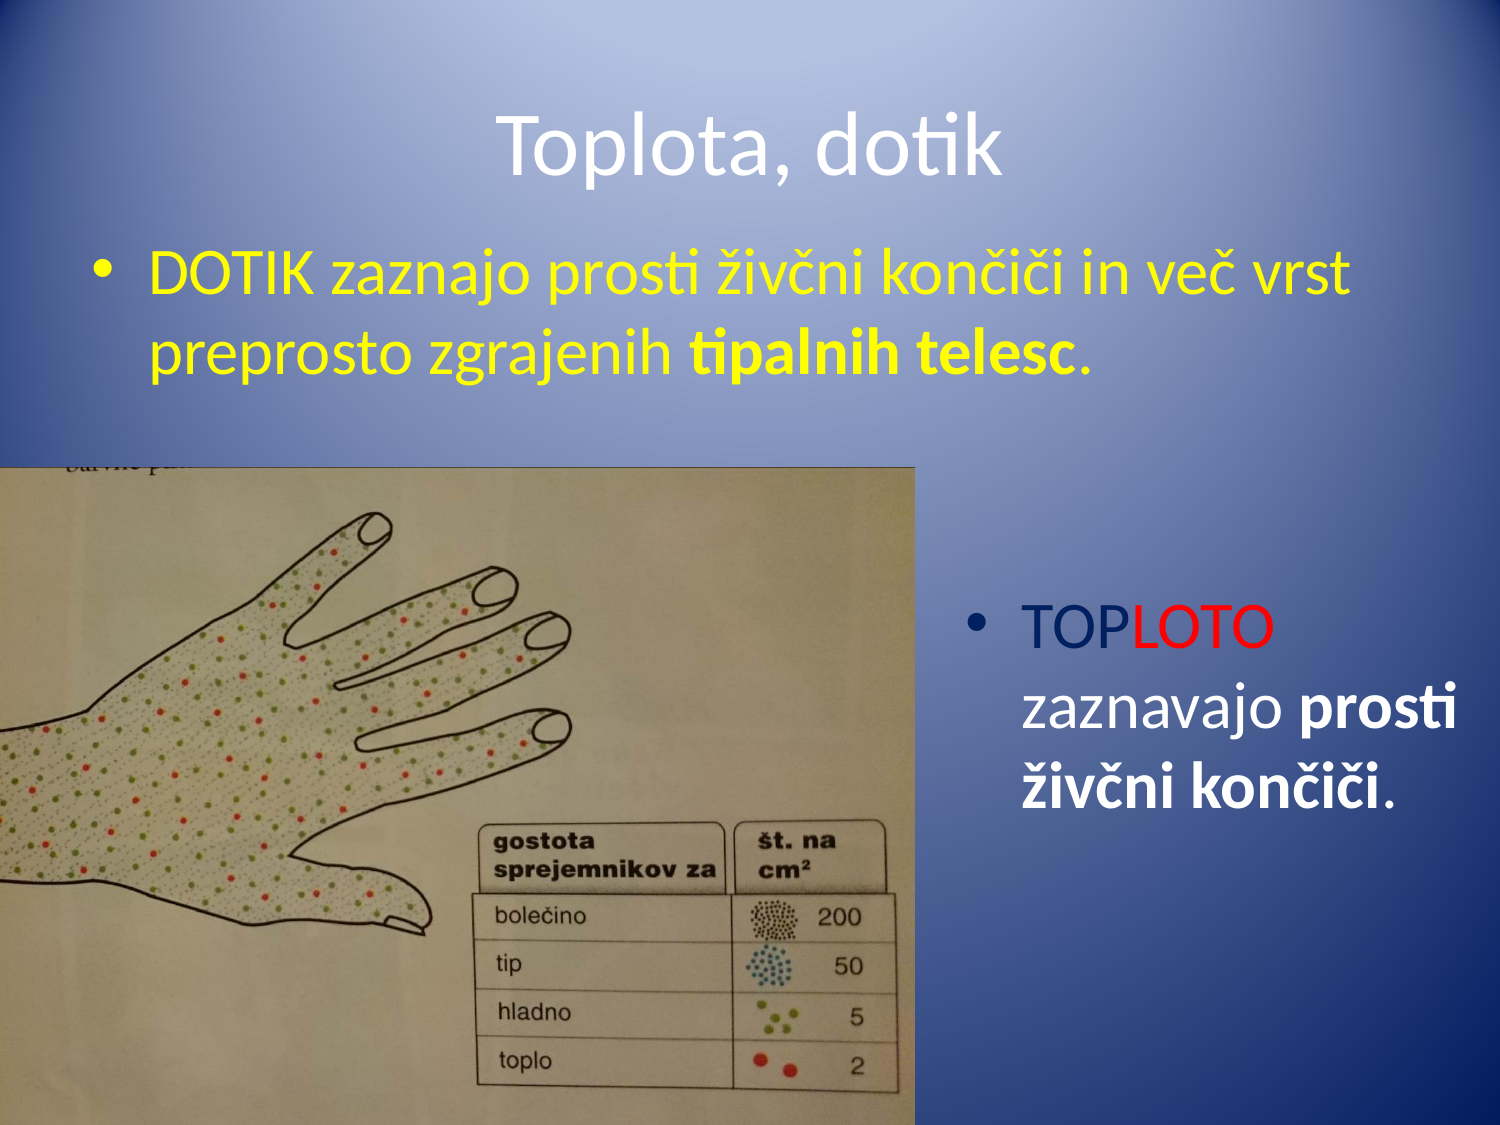

# Toplota, dotik
DOTIK zaznajo prosti živčni končiči in več vrst preprosto zgrajenih tipalnih telesc.
TOPLOTO zaznavajo prosti živčni končiči.